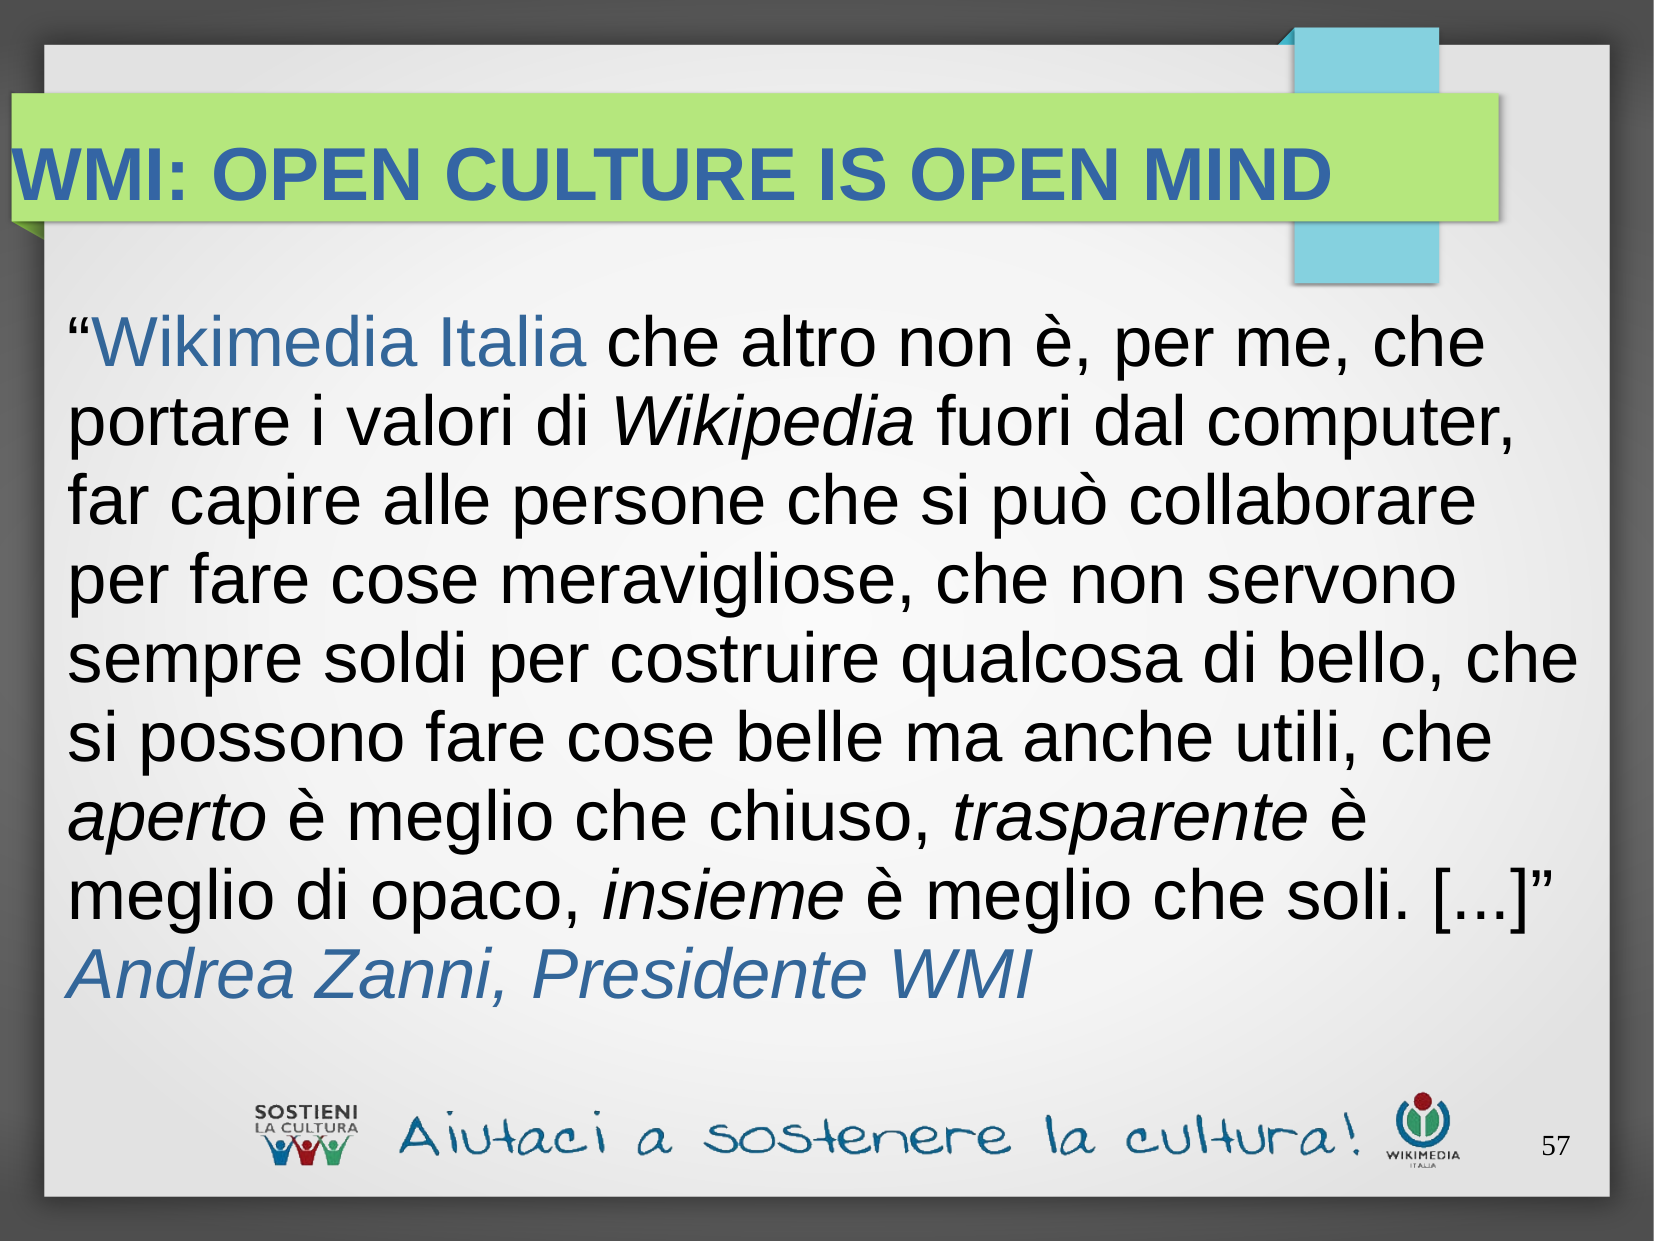

# WMI: OPEN CULTURE IS OPEN MIND
“Wikimedia Italia che altro non è, per me, che portare i valori di Wikipedia fuori dal computer, far capire alle persone che si può collaborare per fare cose meravigliose, che non servono sempre soldi per costruire qualcosa di bello, che si possono fare cose belle ma anche utili, che aperto è meglio che chiuso, trasparente è meglio di opaco, insieme è meglio che soli. [...]” Andrea Zanni, Presidente WMI
57